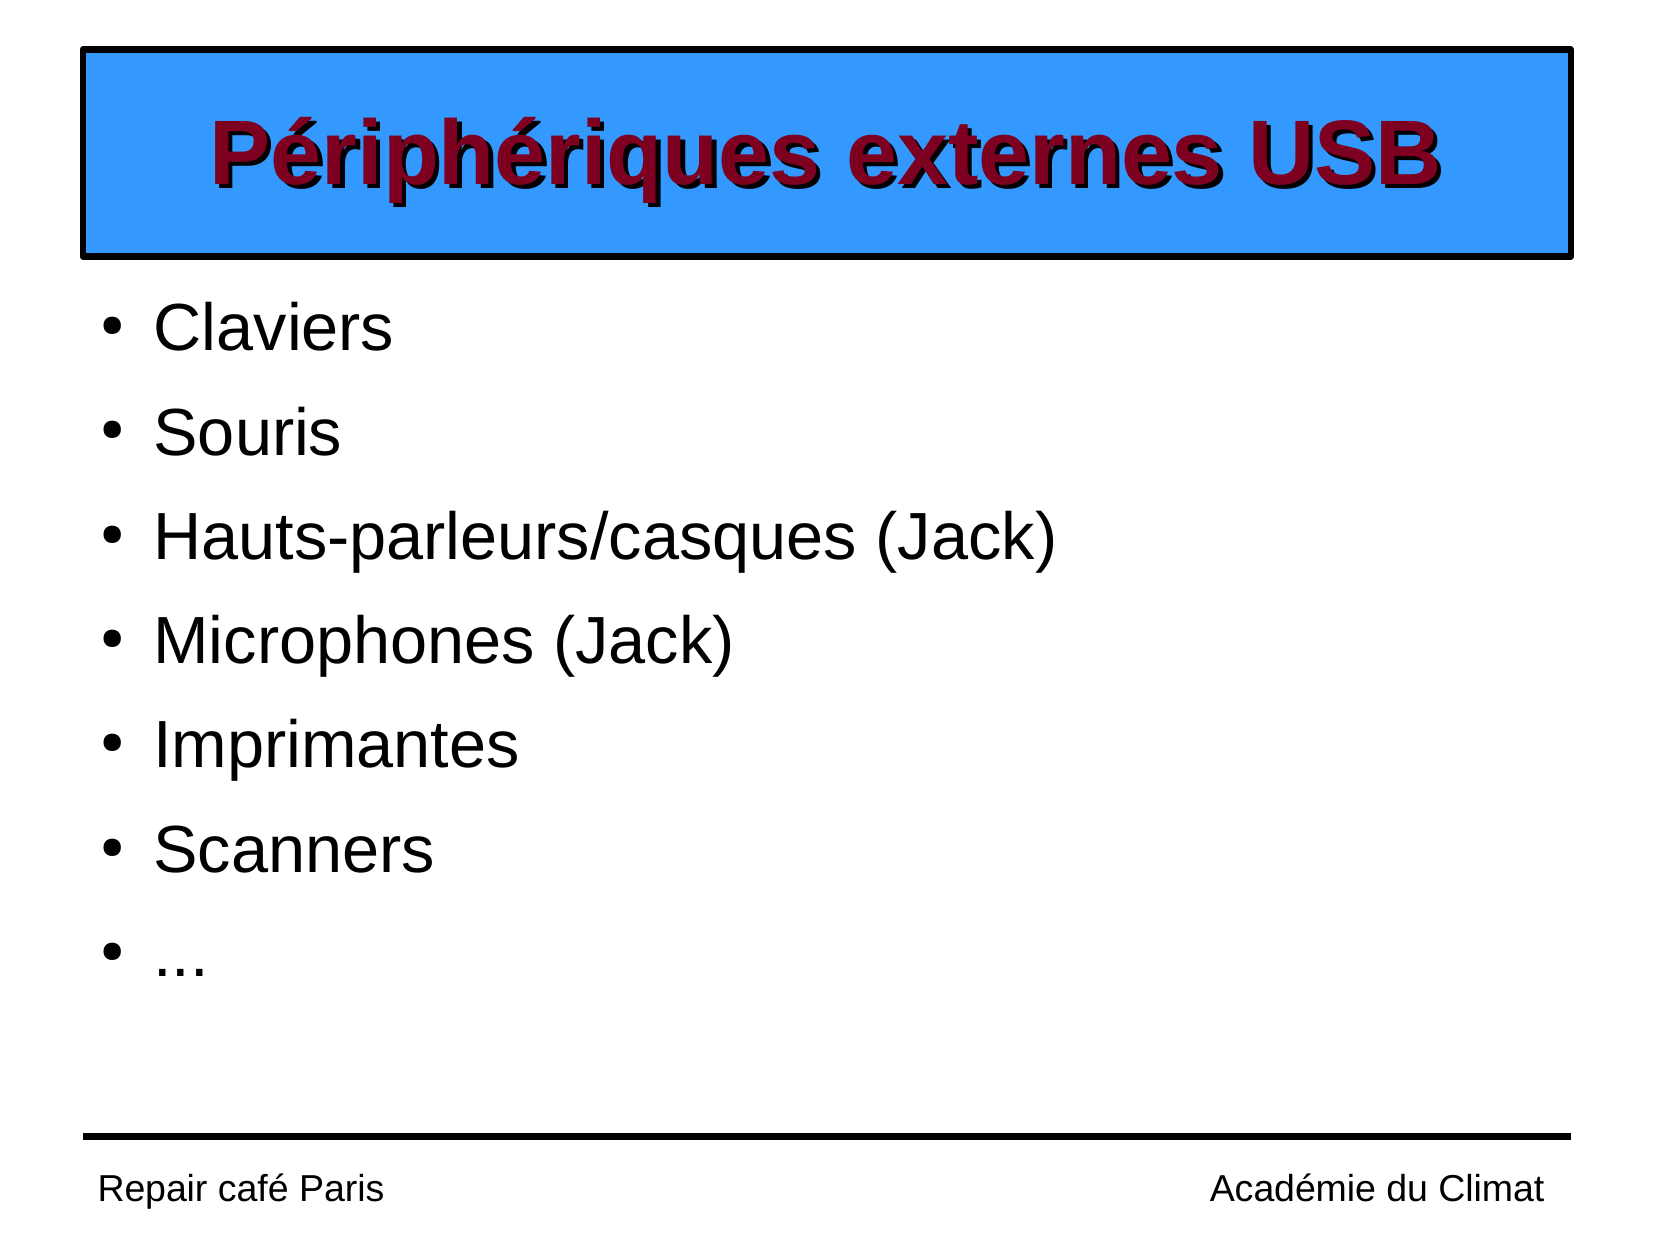

# Périphériques externes USB
Claviers
Souris
Hauts-parleurs/casques (Jack)
Microphones (Jack)
Imprimantes
Scanners
...
Repair café Paris	Académie du Climat